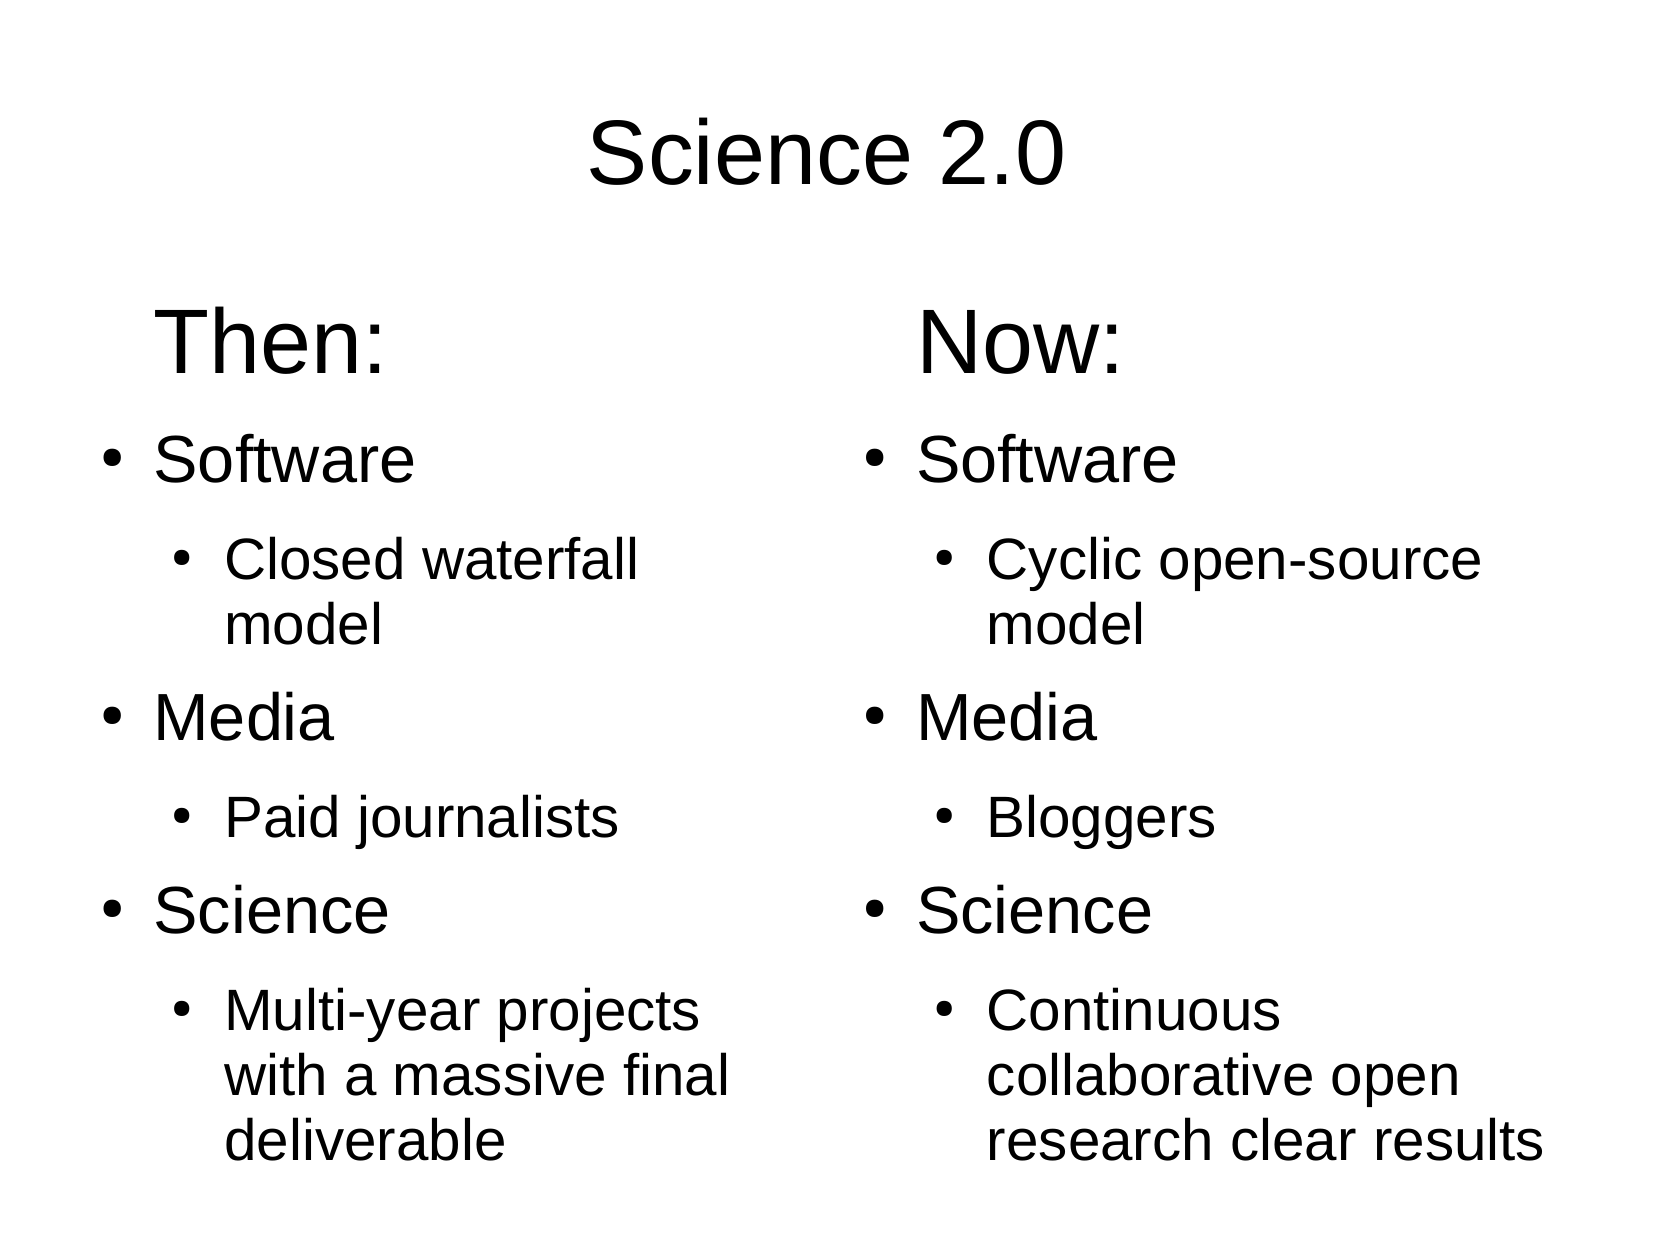

# Science 2.0
Then:
Software
Closed waterfall model
Media
Paid journalists
Science
Multi-year projects with a massive final deliverable
Now:
Software
Cyclic open-source model
Media
Bloggers
Science
Continuous collaborative open research clear results